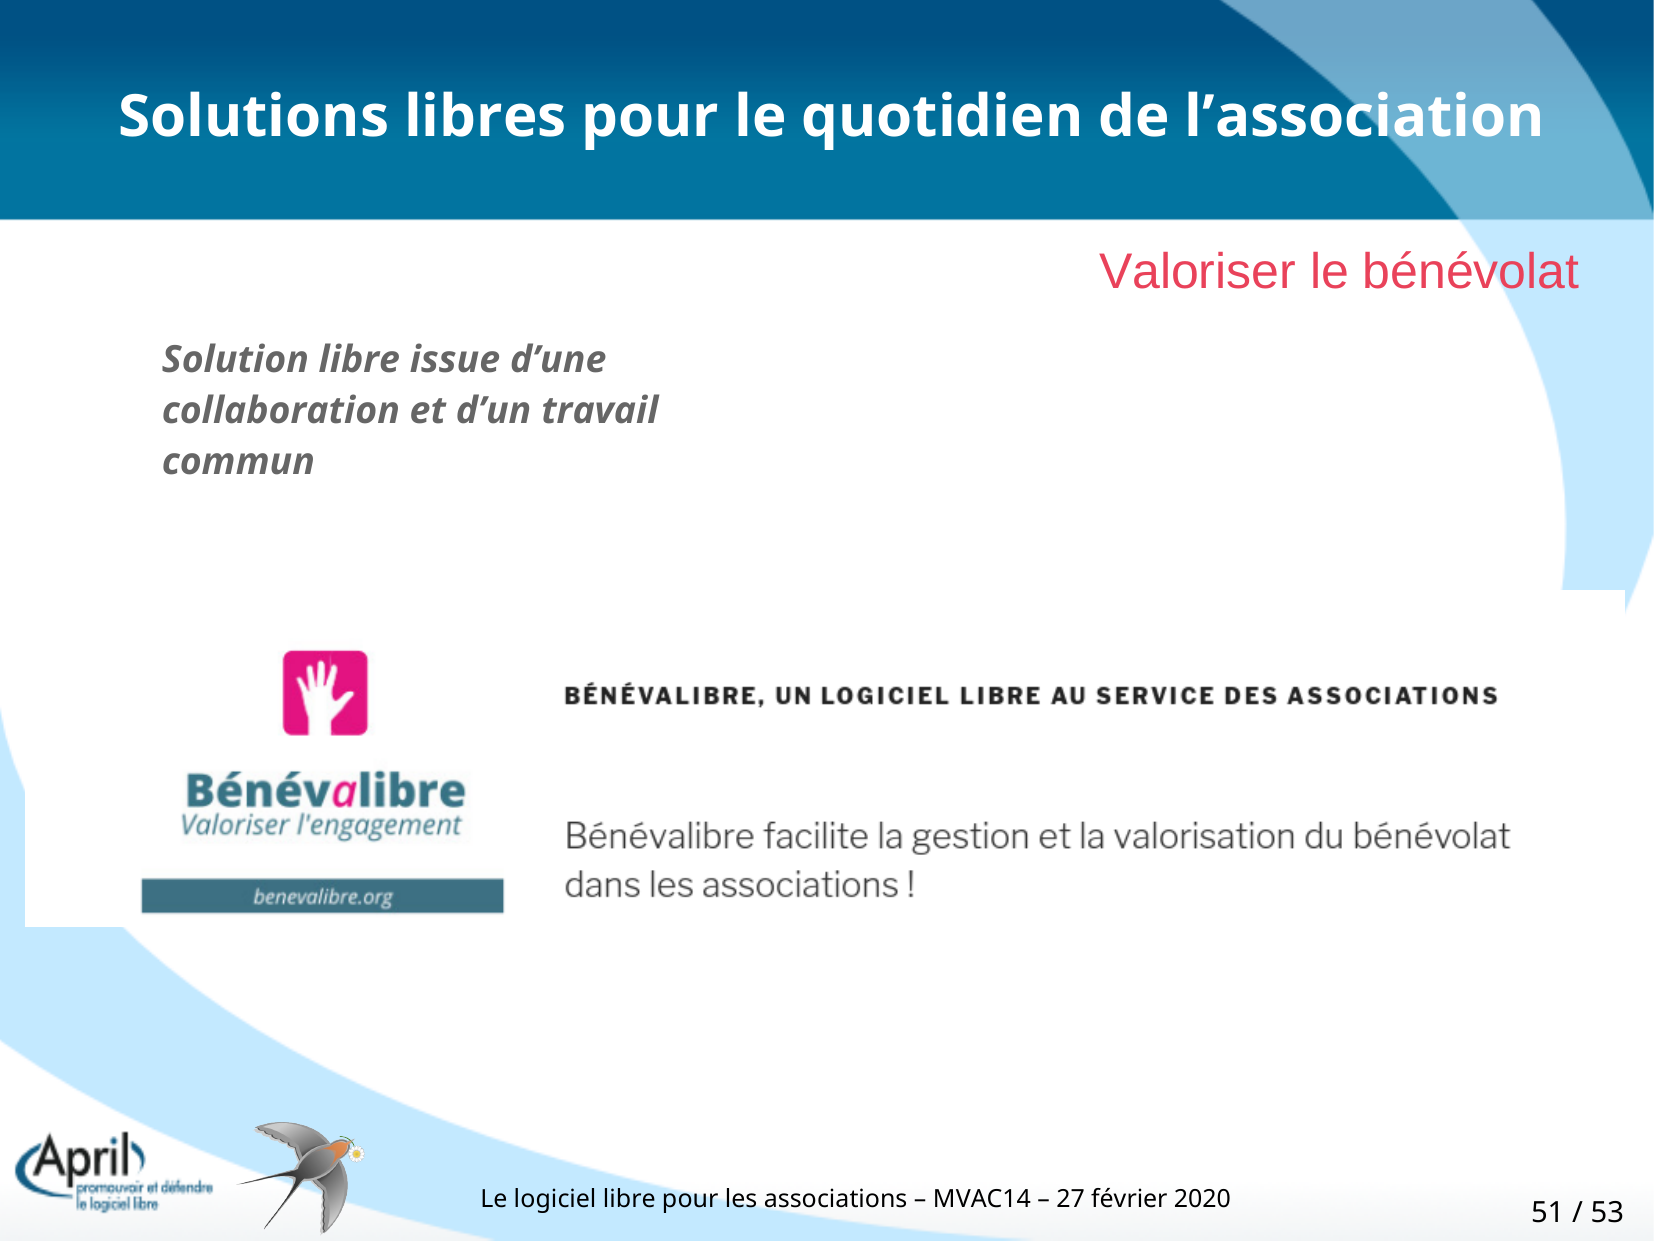

Solutions libres pour le quotidien de l’association
Valoriser le bénévolat
Solution libre issue d’une collaboration et d’un travail commun
51
POSS 2018